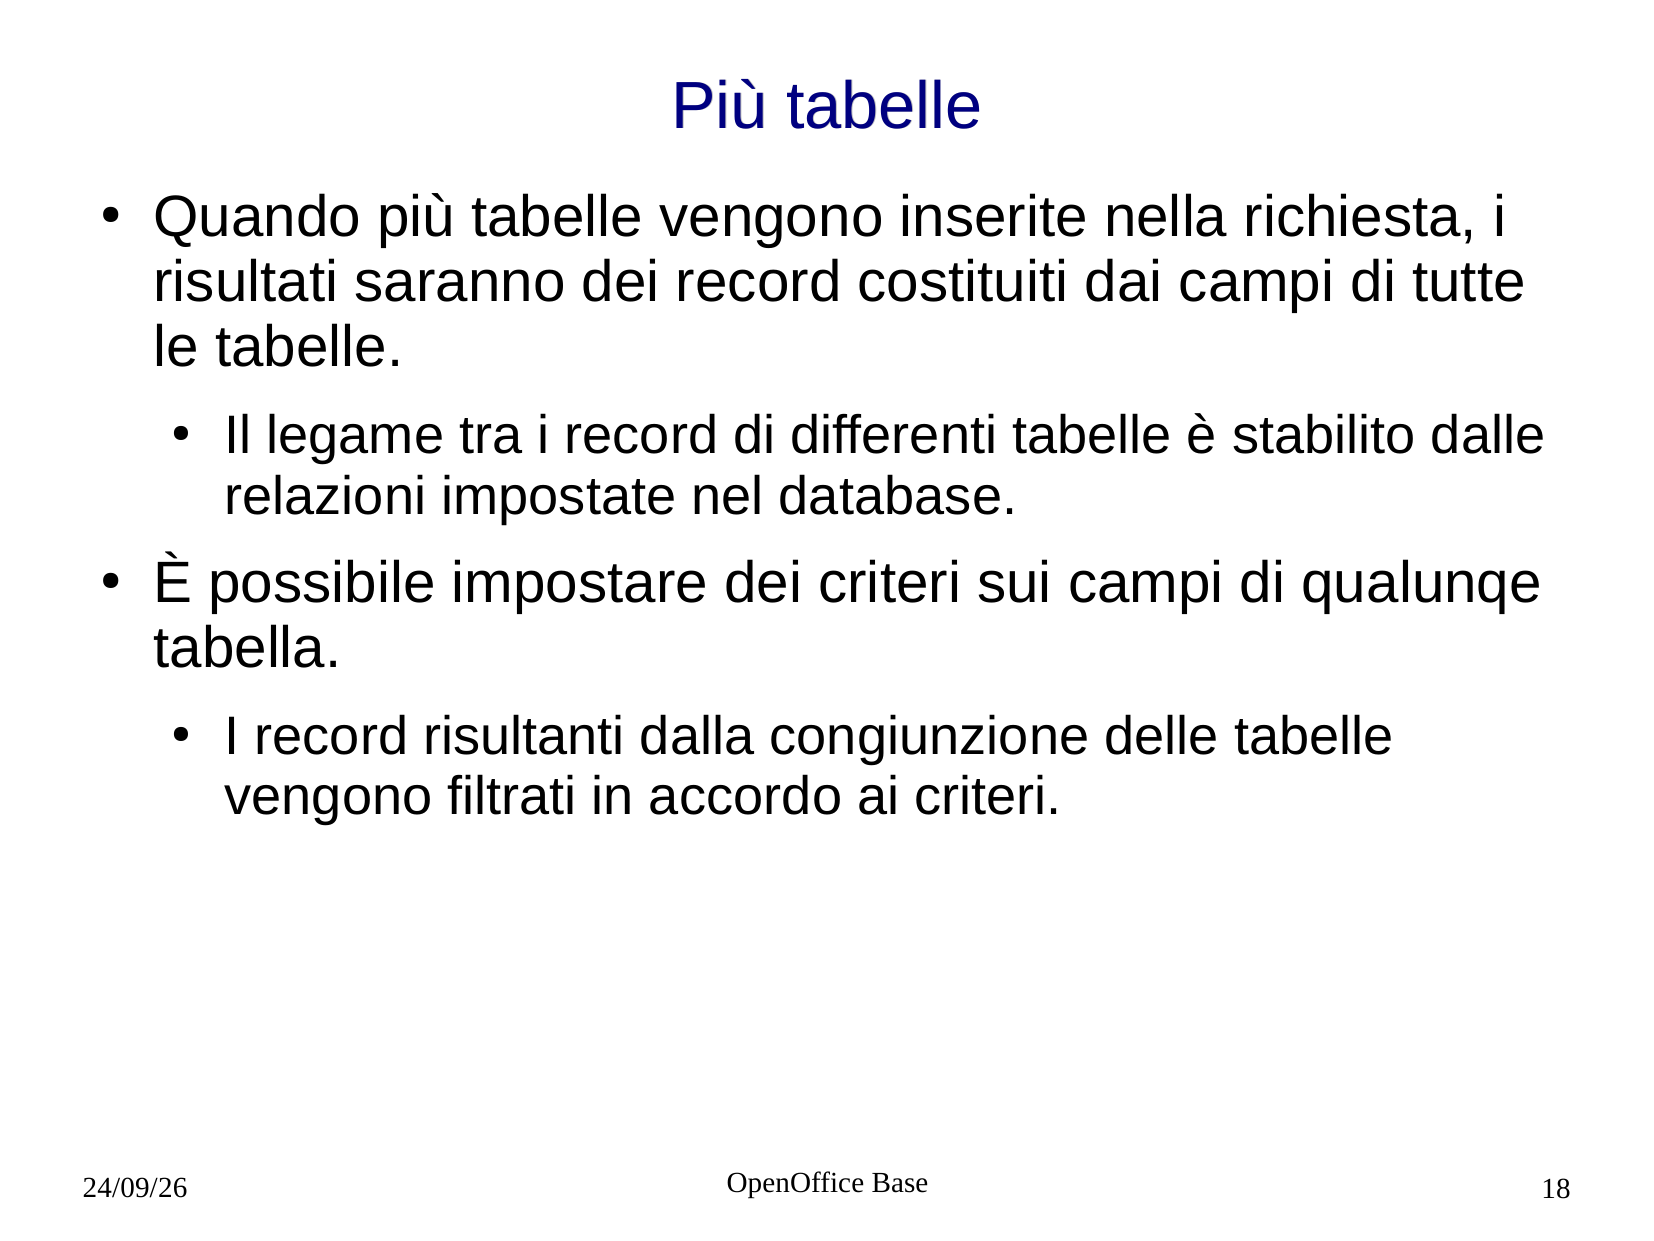

# Più tabelle
Quando più tabelle vengono inserite nella richiesta, i risultati saranno dei record costituiti dai campi di tutte le tabelle.
Il legame tra i record di differenti tabelle è stabilito dalle relazioni impostate nel database.
È possibile impostare dei criteri sui campi di qualunqe tabella.
I record risultanti dalla congiunzione delle tabelle vengono filtrati in accordo ai criteri.